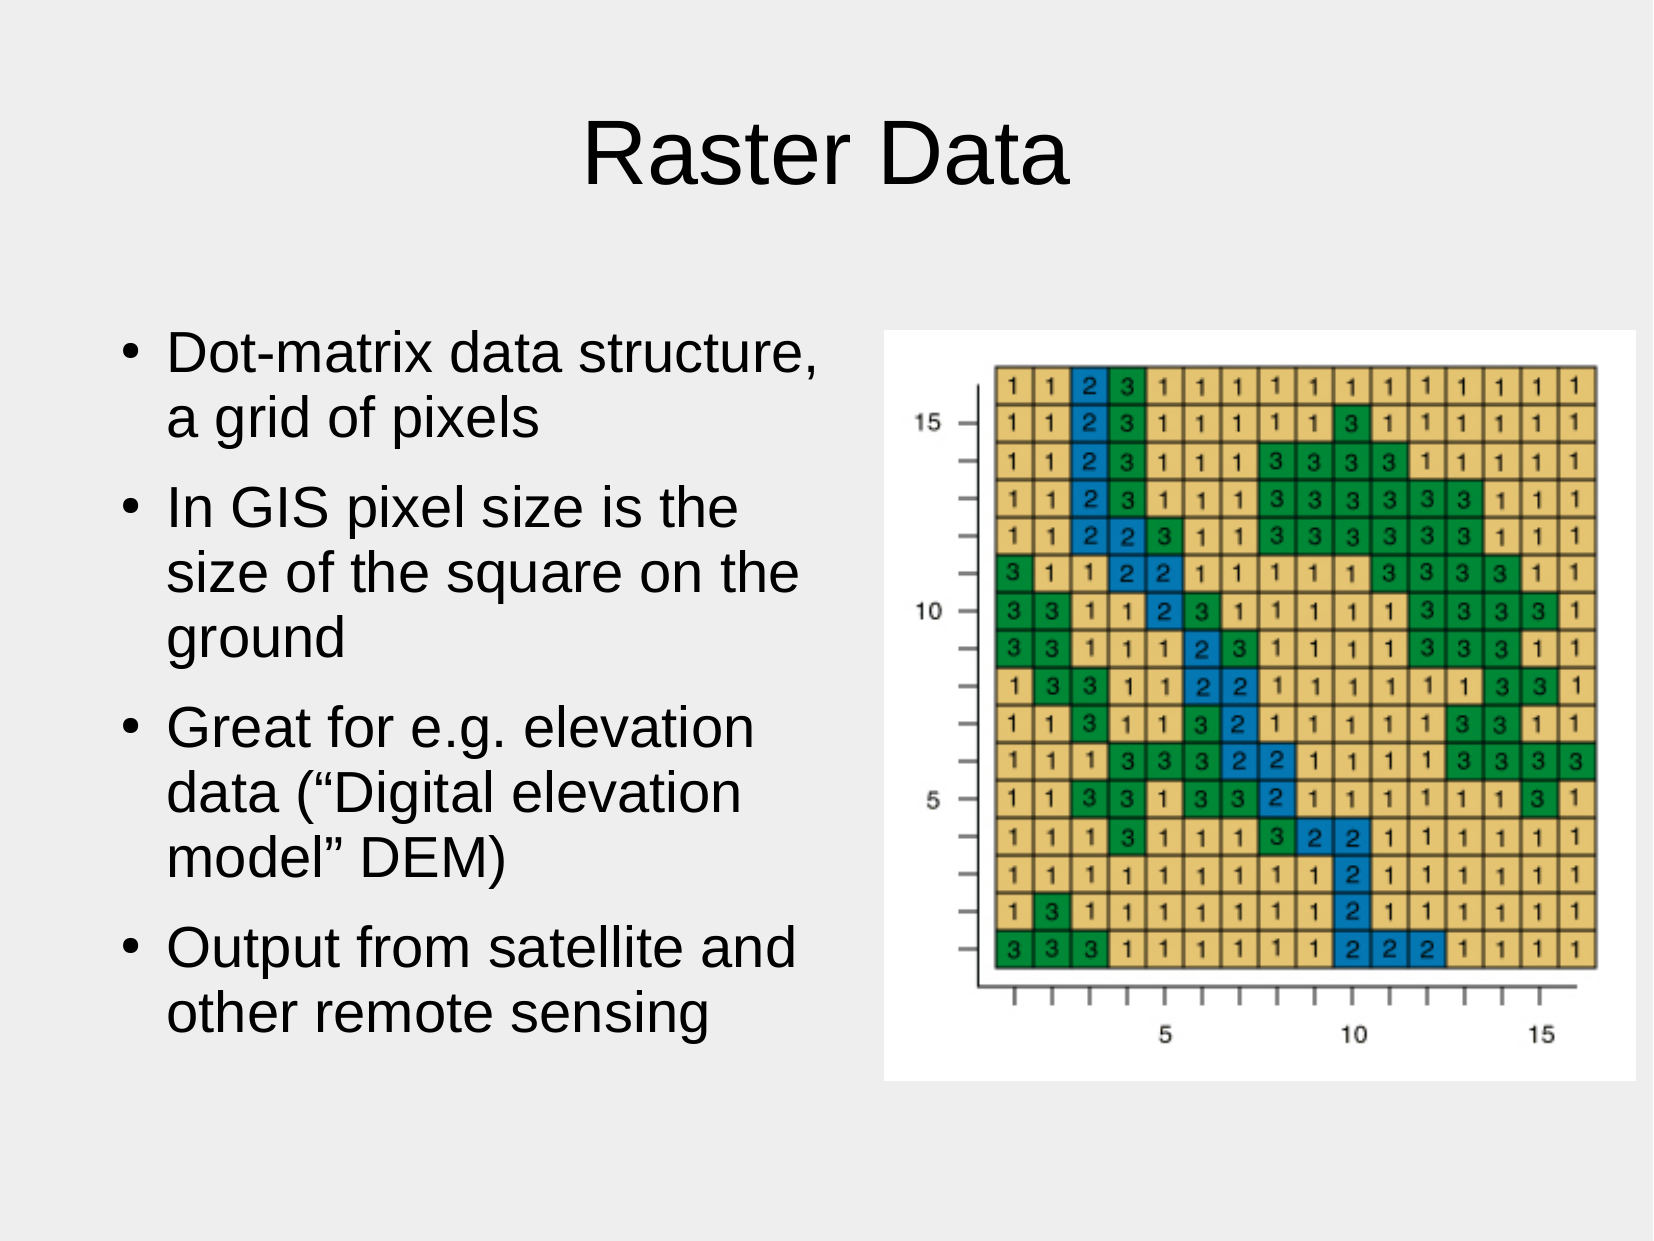

# Raster Data
Dot-matrix data structure, a grid of pixels
In GIS pixel size is the size of the square on the ground
Great for e.g. elevation data (“Digital elevation model” DEM)
Output from satellite and other remote sensing